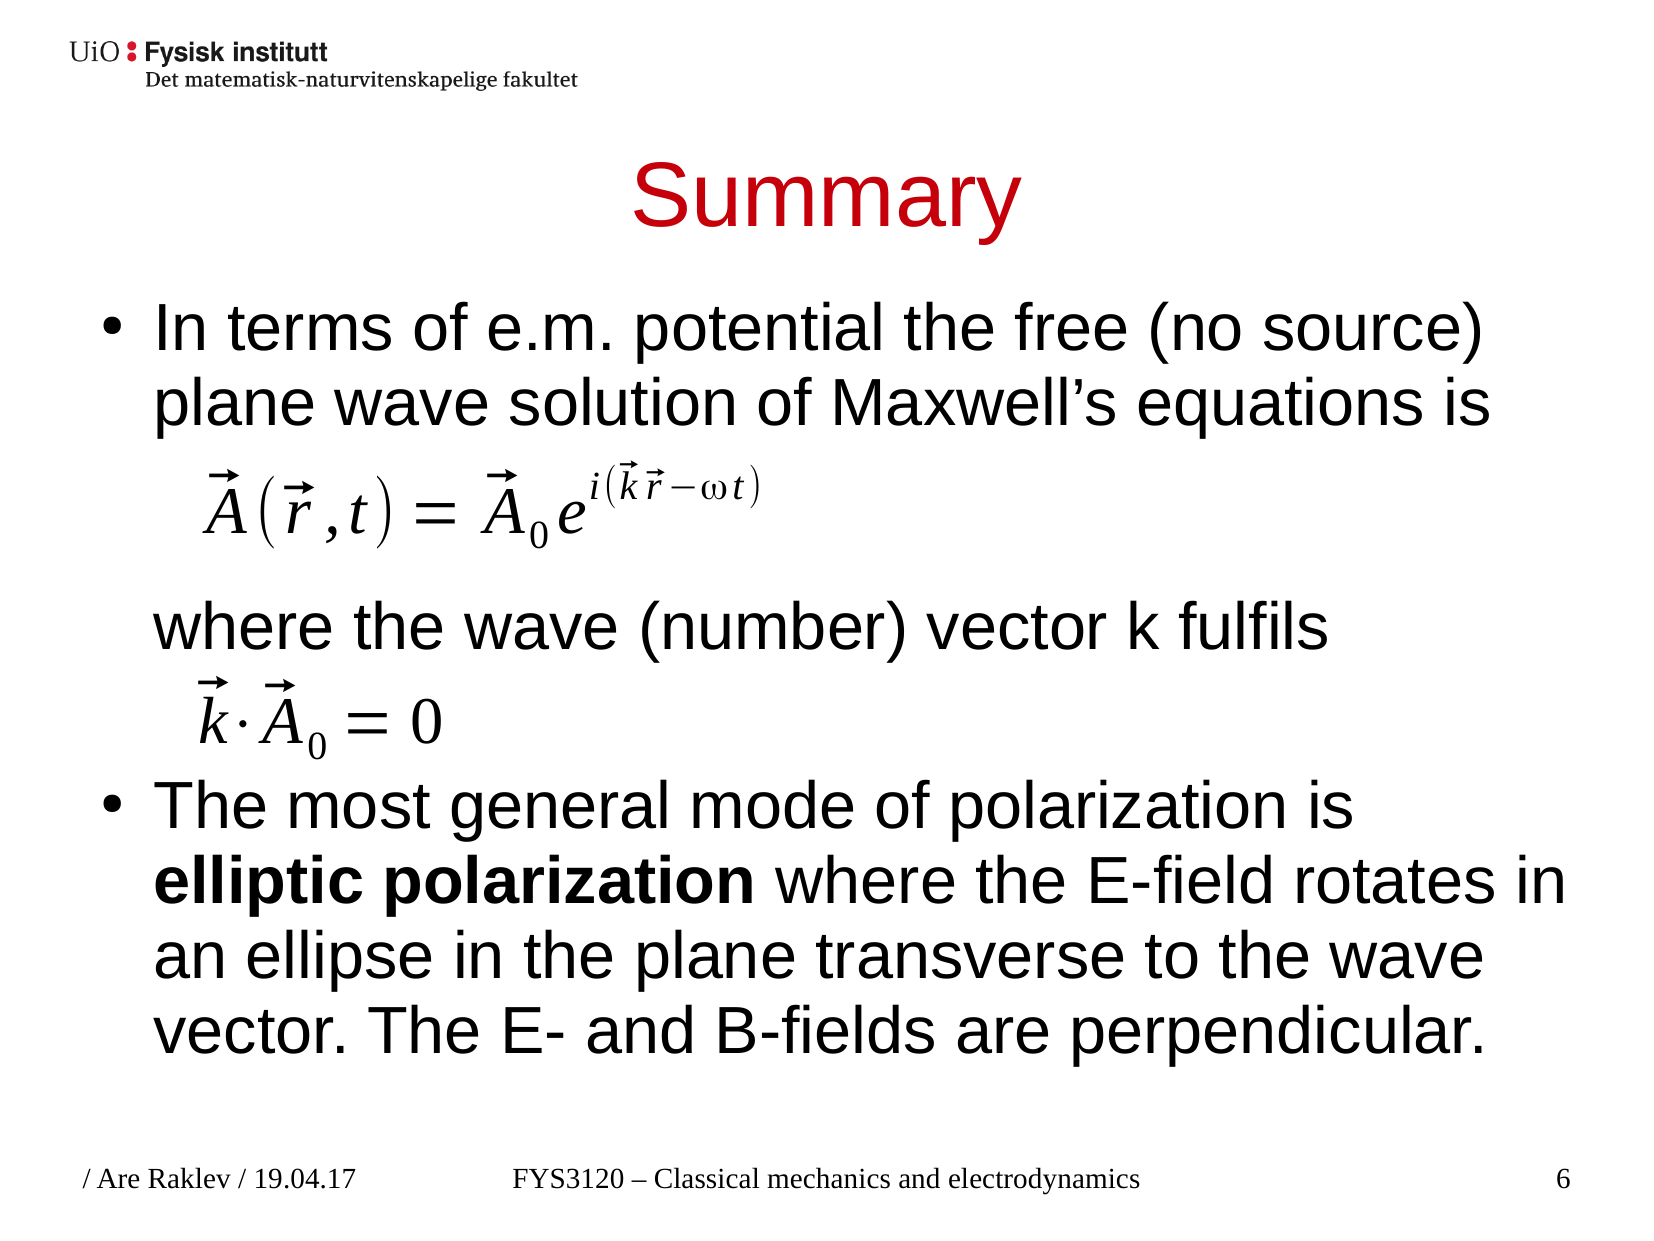

# Summary
In terms of e.m. potential the free (no source) plane wave solution of Maxwell’s equations is
where the wave (number) vector k fulfils
The most general mode of polarization is elliptic polarization where the E-field rotates in an ellipse in the plane transverse to the wave vector. The E- and B-fields are perpendicular.
/ Are Raklev / 19.04.17
FYS3120 – Classical mechanics and electrodynamics
6